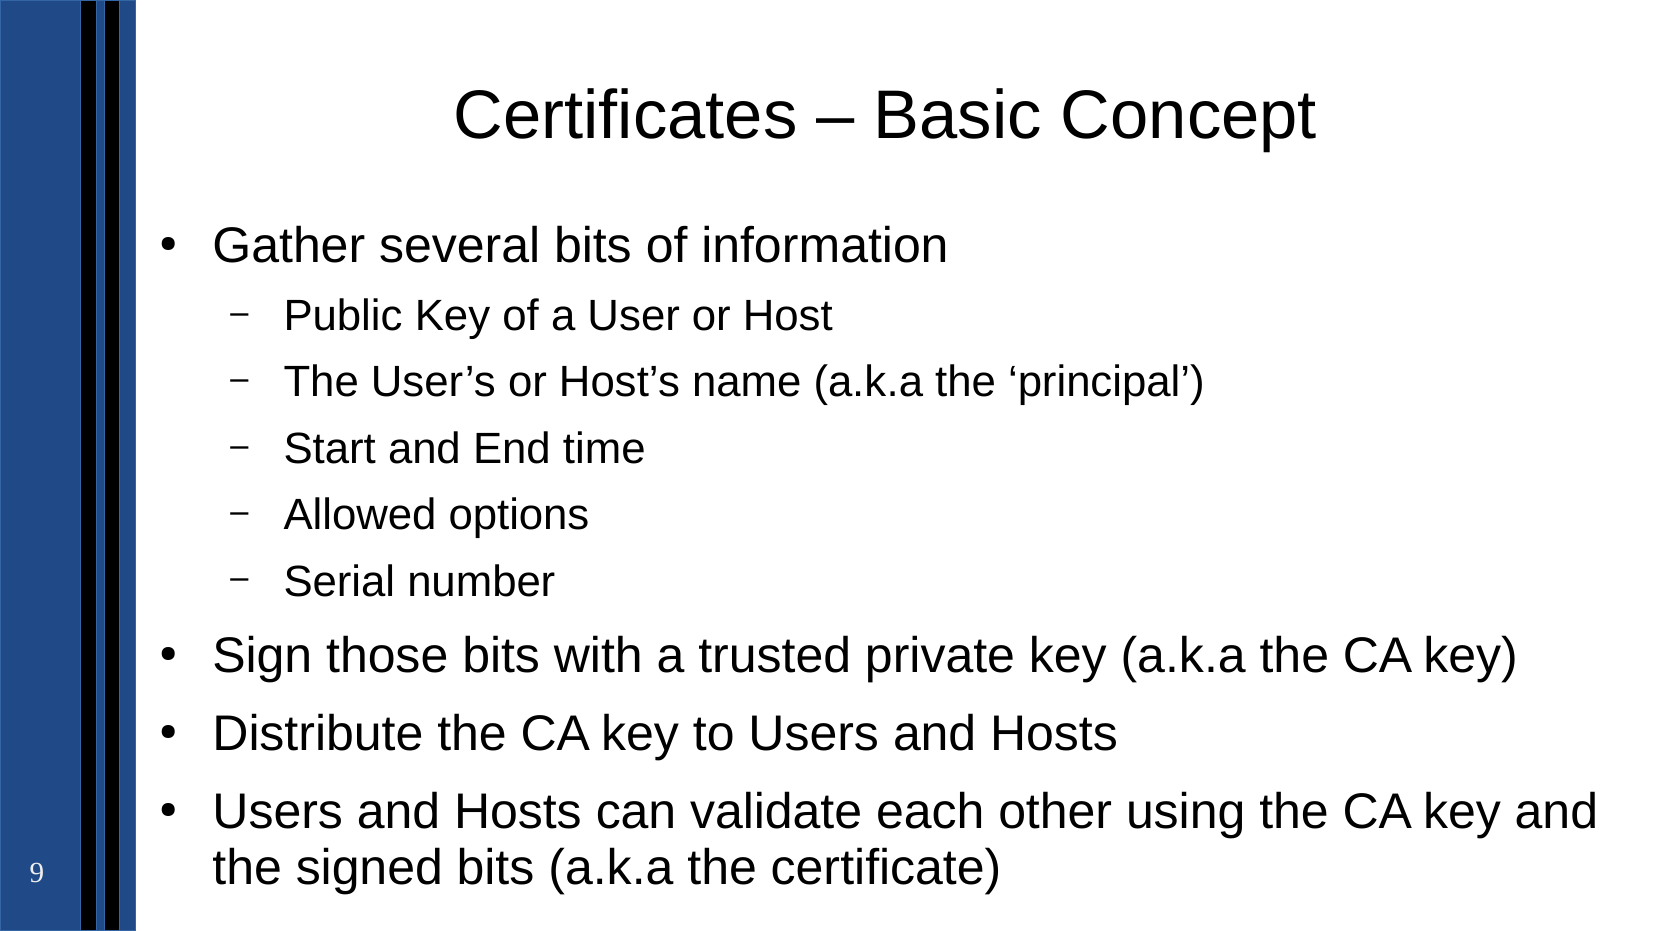

# Certificates – Basic Concept
Gather several bits of information
Public Key of a User or Host
The User’s or Host’s name (a.k.a the ‘principal’)
Start and End time
Allowed options
Serial number
Sign those bits with a trusted private key (a.k.a the CA key)
Distribute the CA key to Users and Hosts
Users and Hosts can validate each other using the CA key and the signed bits (a.k.a the certificate)
9